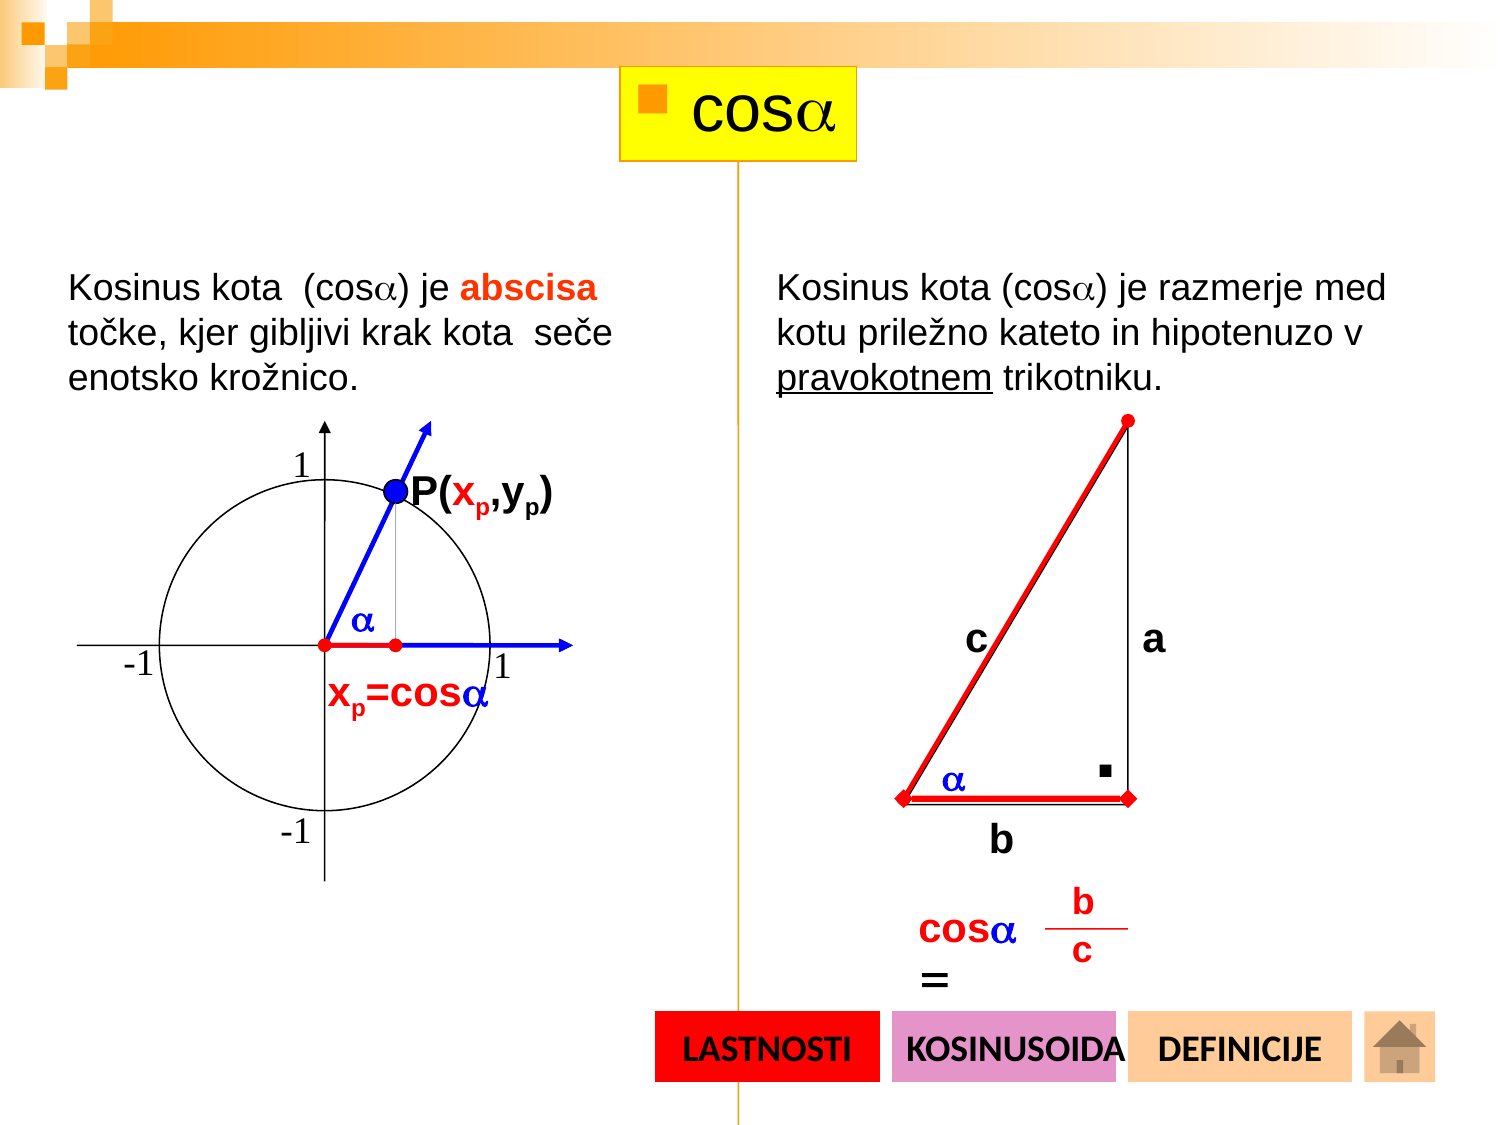

cosa
Kosinus kota (cosa) je abscisa točke, kjer gibljivi krak kota seče enotsko krožnico.
Kosinus kota (cosa) je razmerje med kotu priležno kateto in hipotenuzo v pravokotnem trikotniku.
1
-1
1
-1
.
a
c
b
P(xp,yp)
a
xp=cosa
a
b
cosa=
c
LASTNOSTI
KOSINUSOIDA
DEFINICIJE